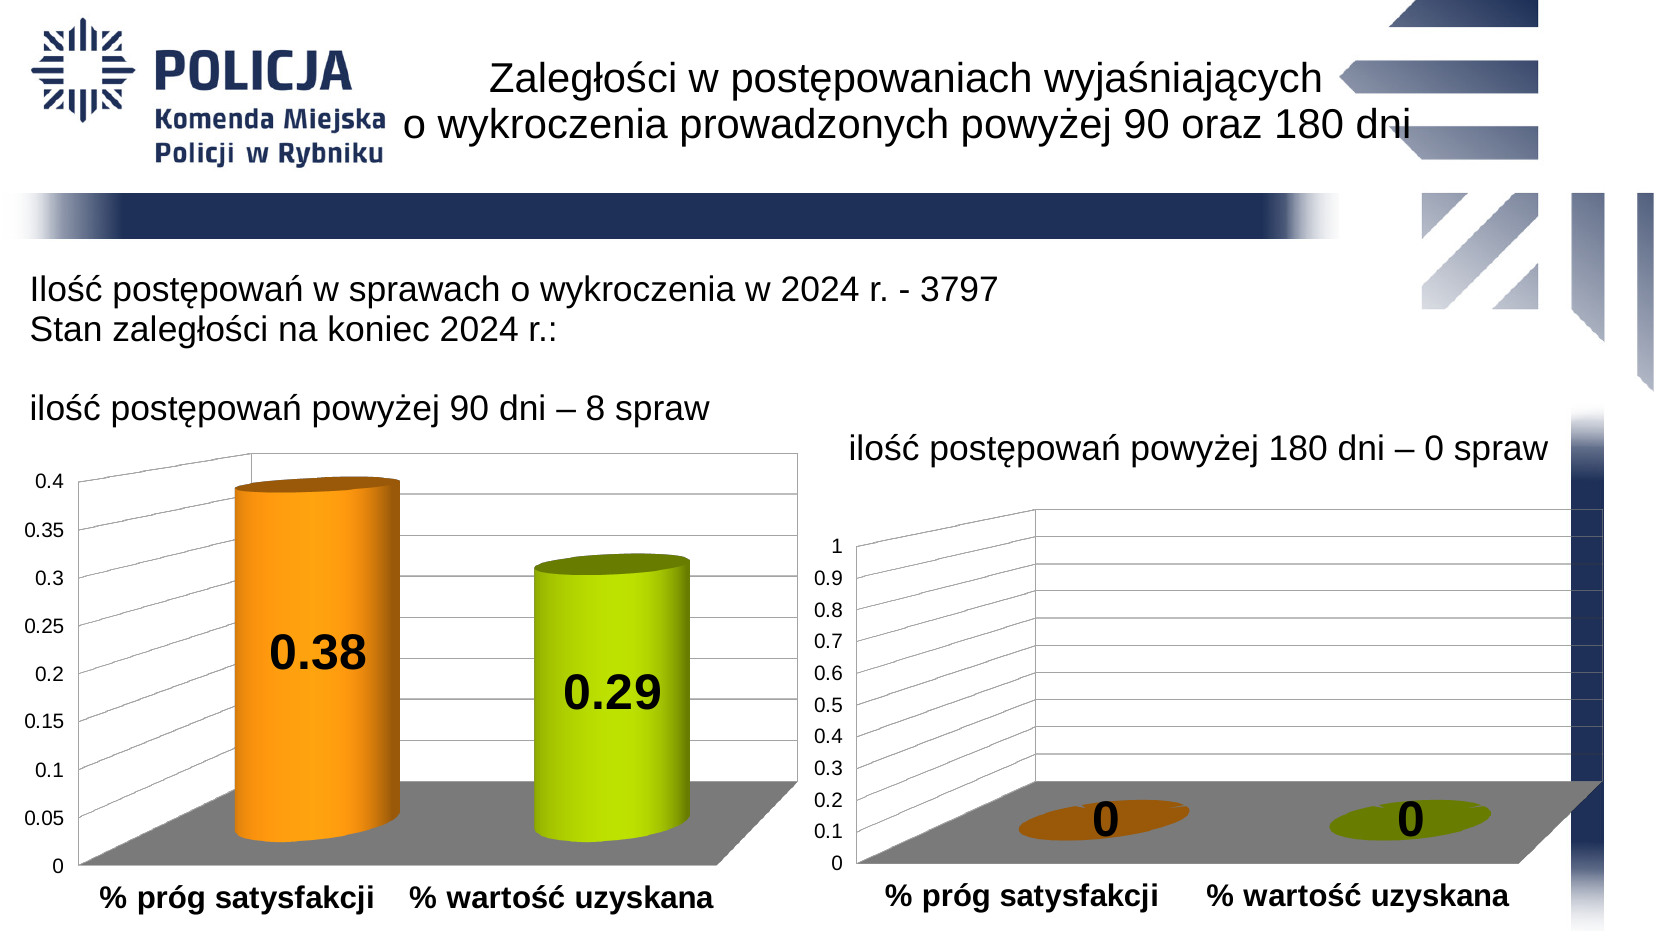

# Zaległości w postępowaniach wyjaśniających o wykroczenia prowadzonych powyżej 90 oraz 180 dni
Ilość postępowań w sprawach o wykroczenia w 2024 r. - 3797
Stan zaległości na koniec 2024 r.:
ilość postępowań powyżej 90 dni – 8 spraw
 ilość postępowań powyżej 180 dni – 0 spraw
[unsupported chart]
[unsupported chart]